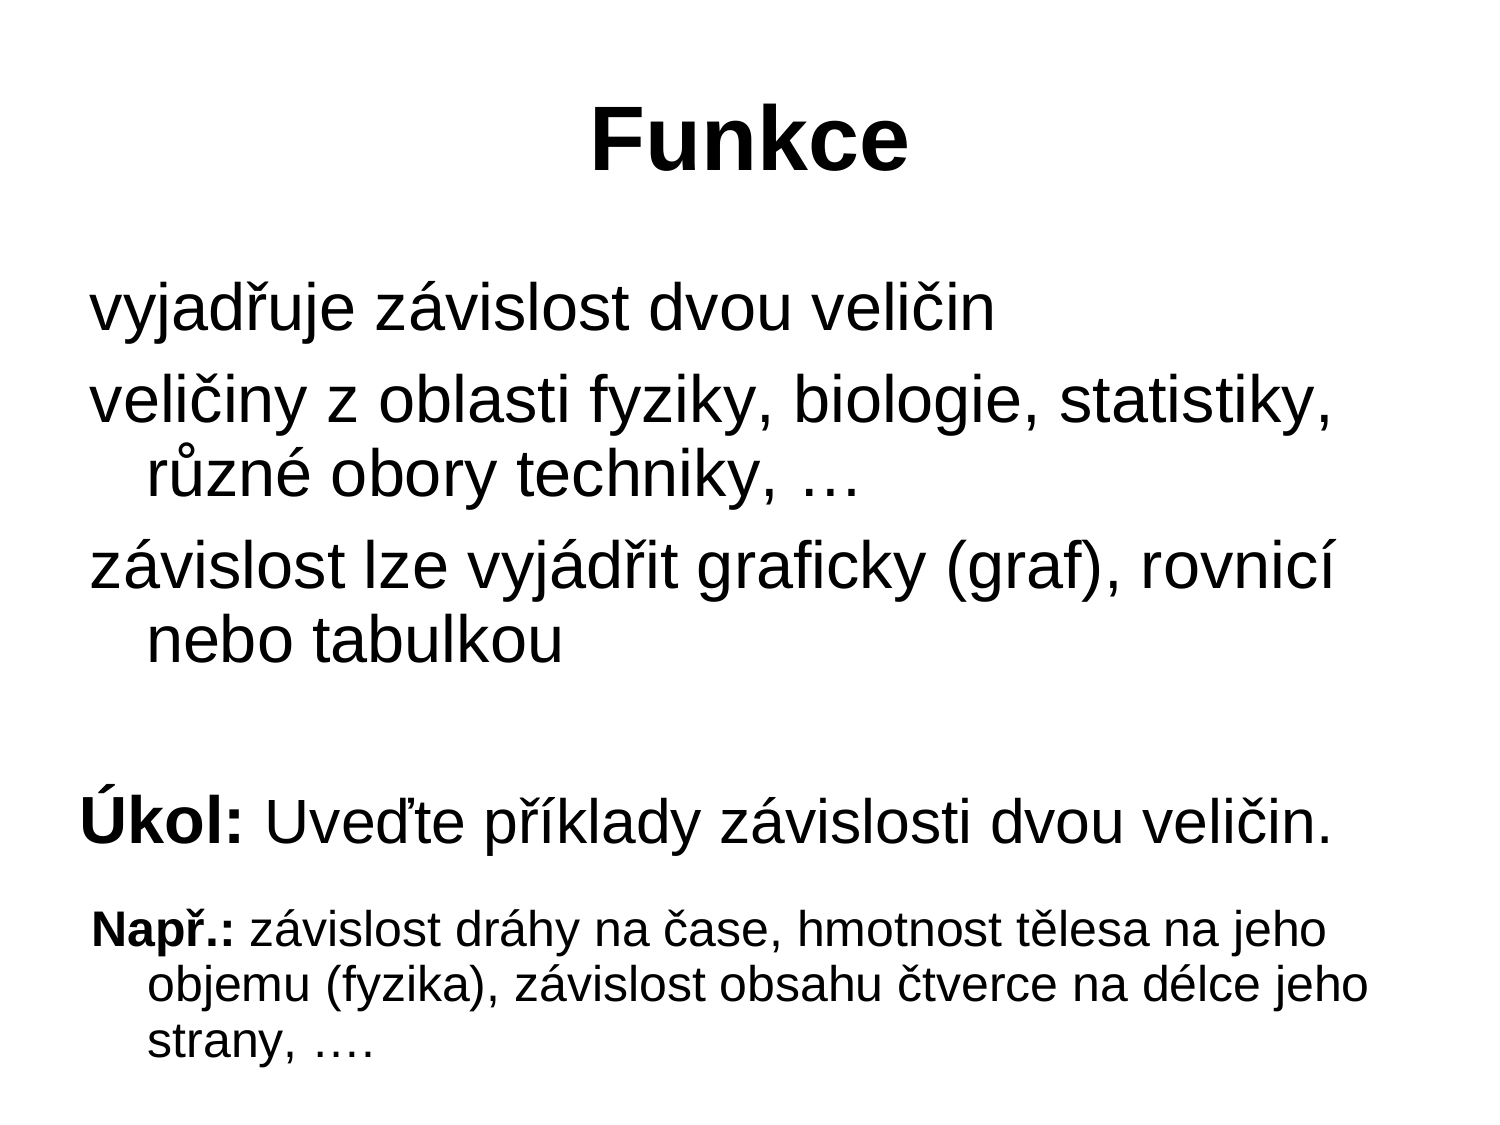

# Funkce
vyjadřuje závislost dvou veličin
veličiny z oblasti fyziky, biologie, statistiky, různé obory techniky, …
závislost lze vyjádřit graficky (graf), rovnicí nebo tabulkou
Úkol: Uveďte příklady závislosti dvou veličin.
Např.: závislost dráhy na čase, hmotnost tělesa na jeho objemu (fyzika), závislost obsahu čtverce na délce jeho strany, ….